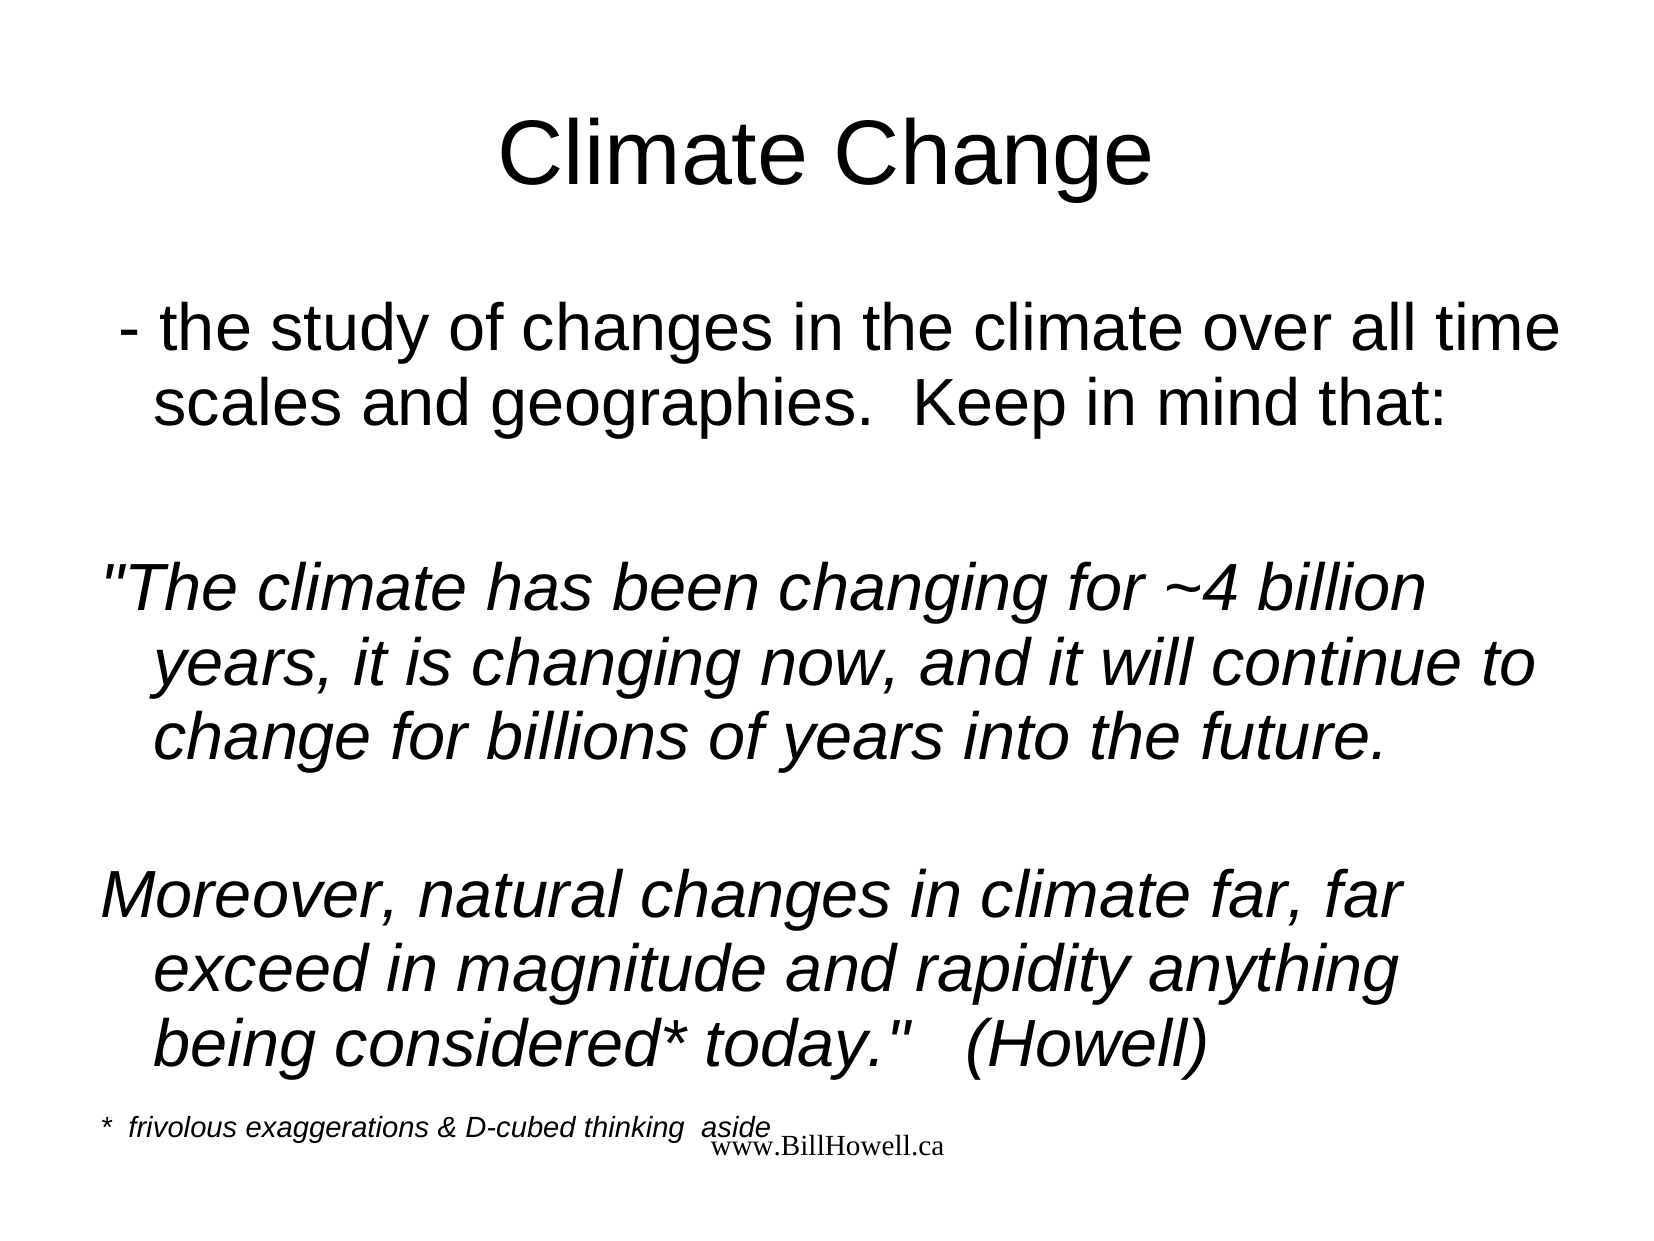

# Climate Change
 - the study of changes in the climate over all time scales and geographies. Keep in mind that:
"The climate has been changing for ~4 billion years, it is changing now, and it will continue to change for billions of years into the future.
Moreover, natural changes in climate far, far exceed in magnitude and rapidity anything being considered* today." (Howell)
* frivolous exaggerations & D-cubed thinking aside